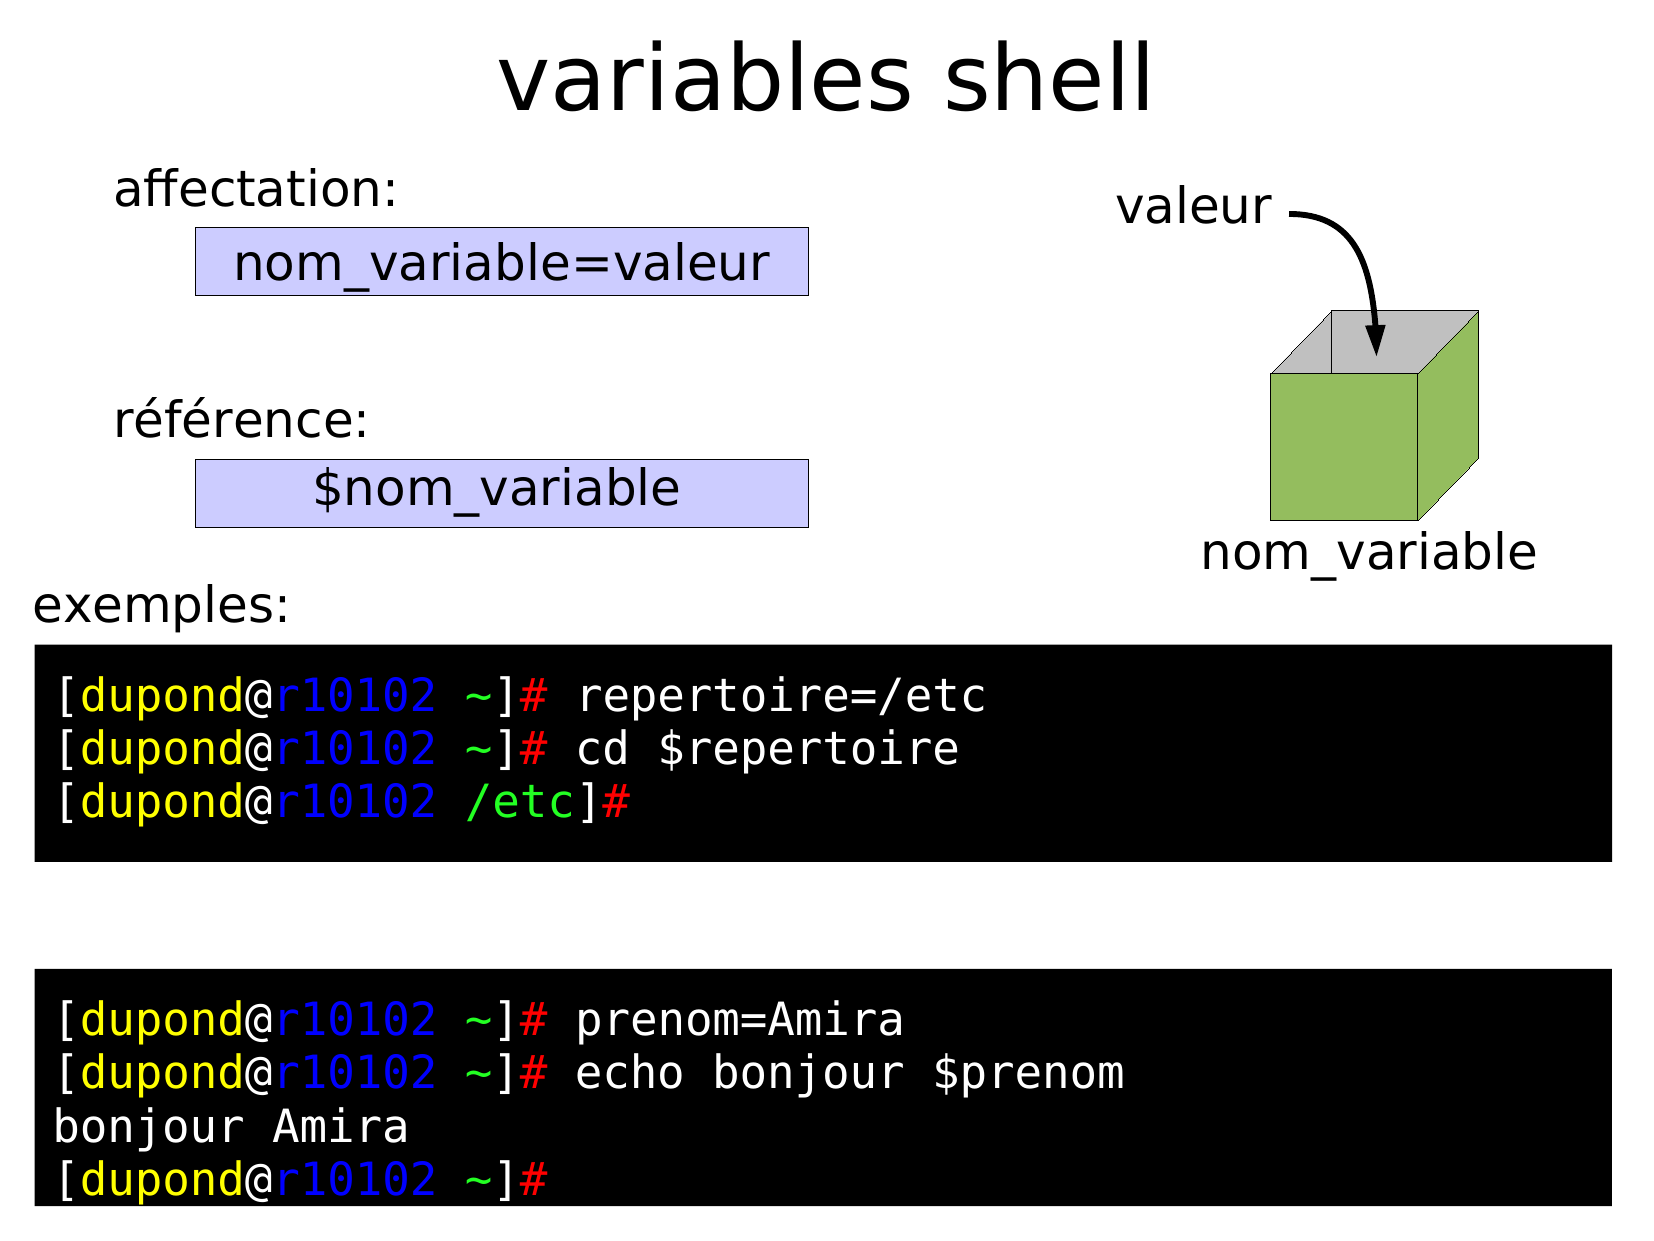

# variables shell
affectation:
valeur
nom_variable=valeur
référence:
$nom_variable
nom_variable
exemples:
[dupond@r10102 ~]# repertoire=/etc
[dupond@r10102 ~]# cd $repertoire
[dupond@r10102 /etc]#
[dupond@r10102 ~]# prenom=Amira
[dupond@r10102 ~]# echo bonjour $prenom
bonjour Amira
[dupond@r10102 ~]#